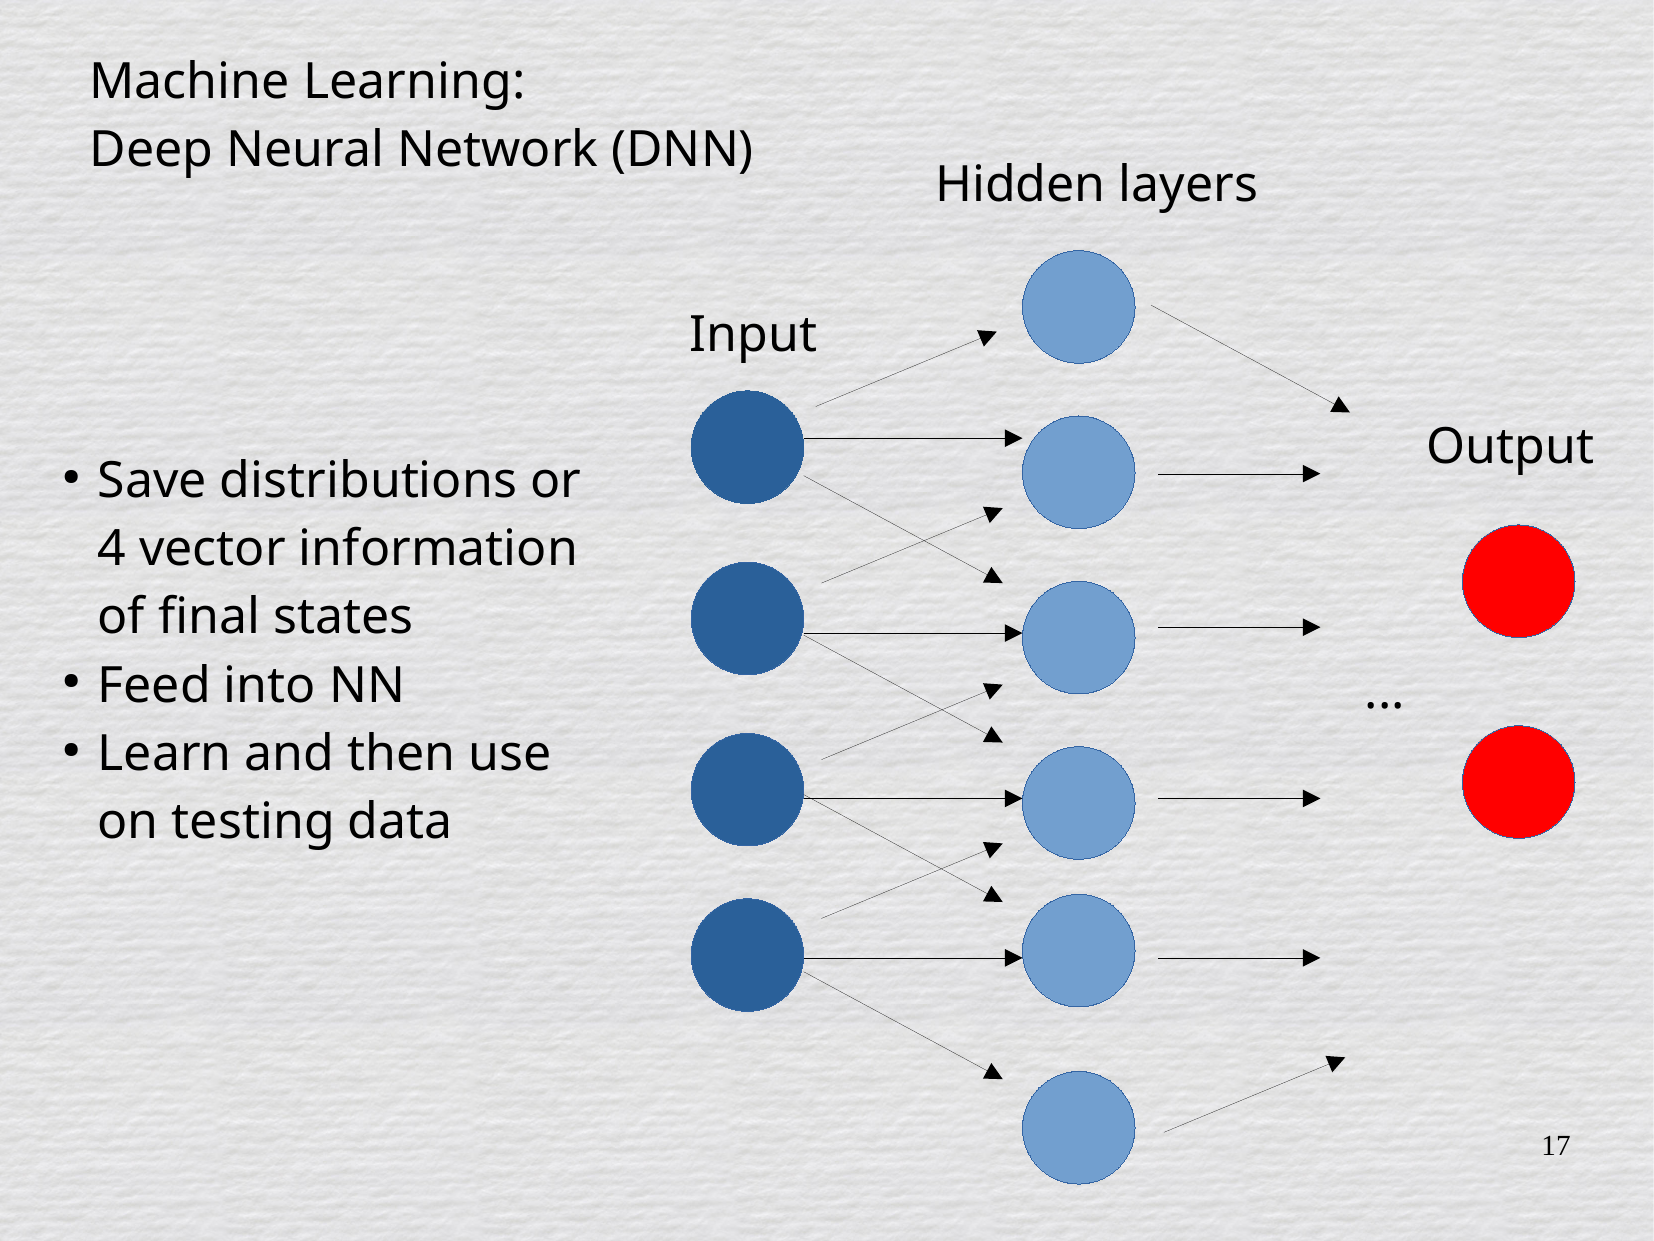

Machine Learning:
Deep Neural Network (DNN)
Hidden layers
Input
Output
Save distributions or 4 vector information of final states
Feed into NN
Learn and then use on testing data
...
17